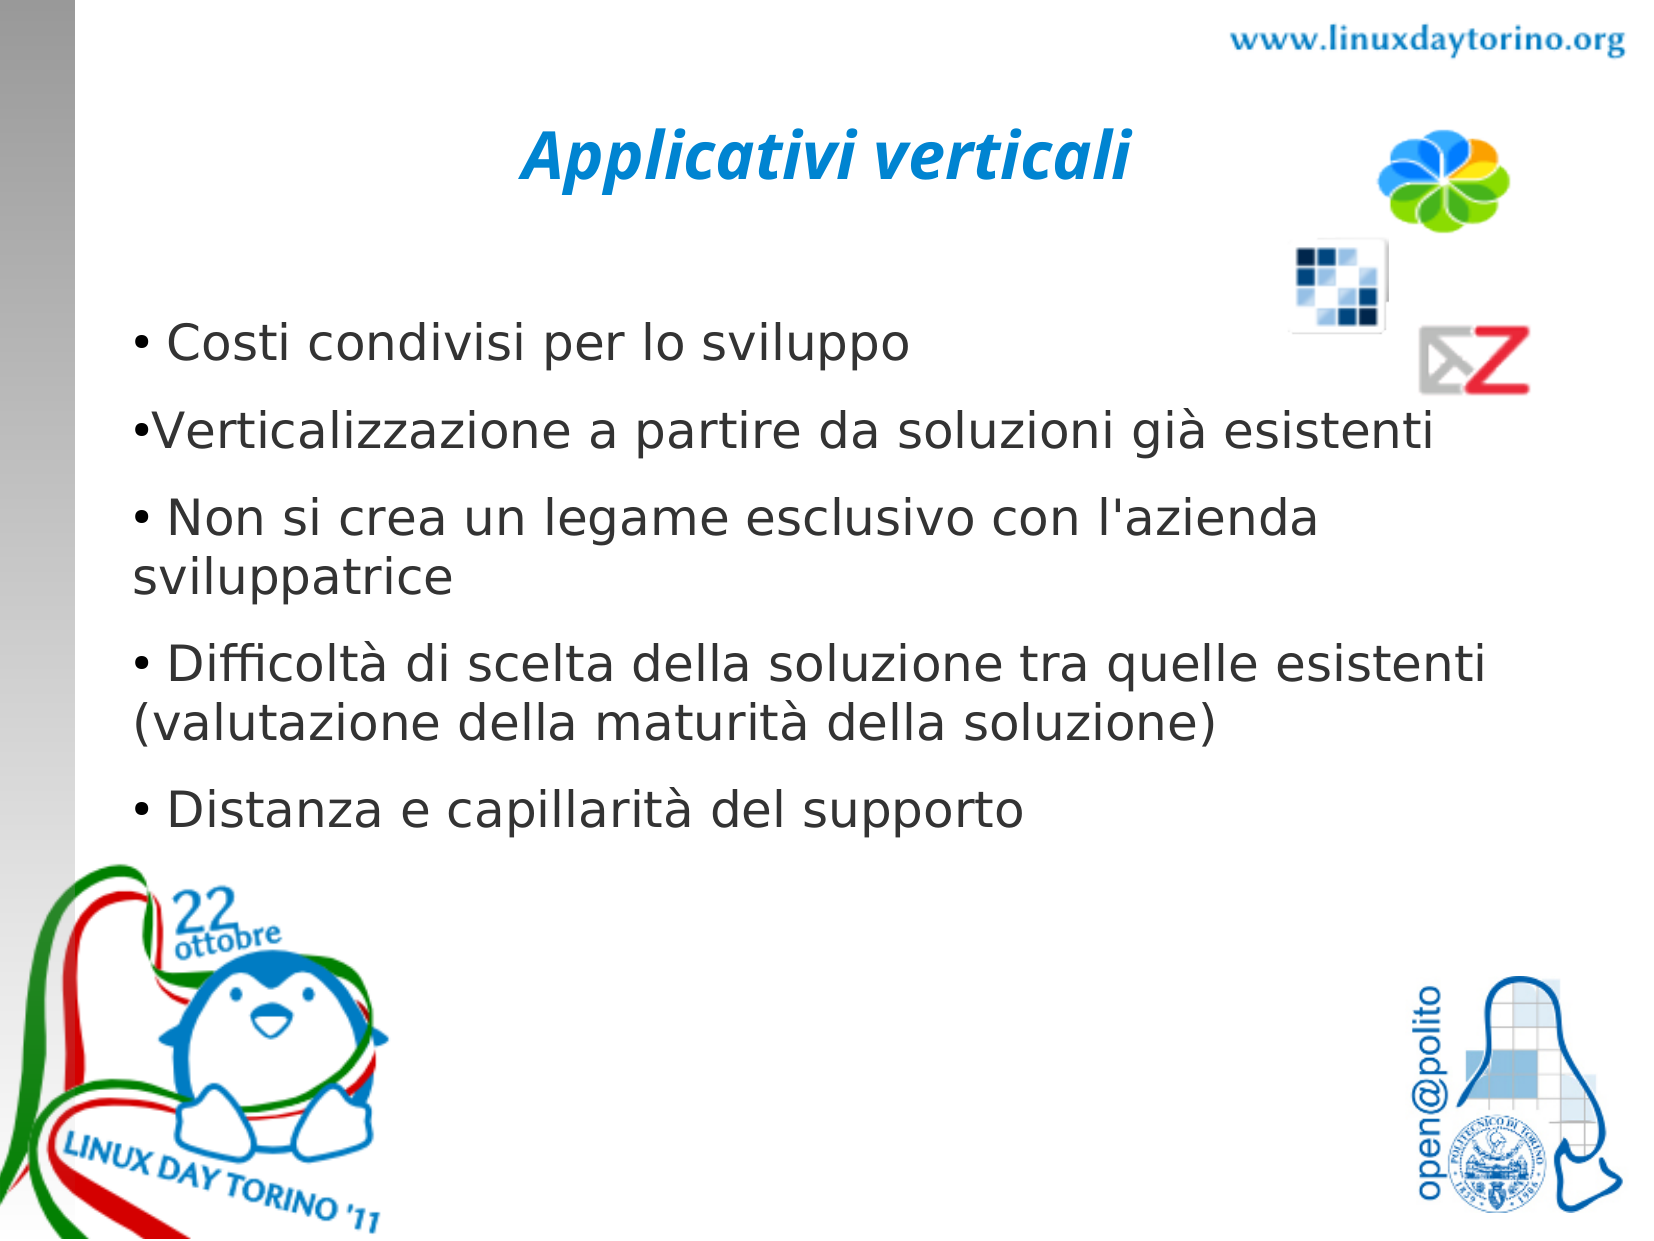

# Applicativi verticali
 Costi condivisi per lo sviluppo
Verticalizzazione a partire da soluzioni già esistenti
 Non si crea un legame esclusivo con l'azienda sviluppatrice
 Difficoltà di scelta della soluzione tra quelle esistenti (valutazione della maturità della soluzione)
 Distanza e capillarità del supporto